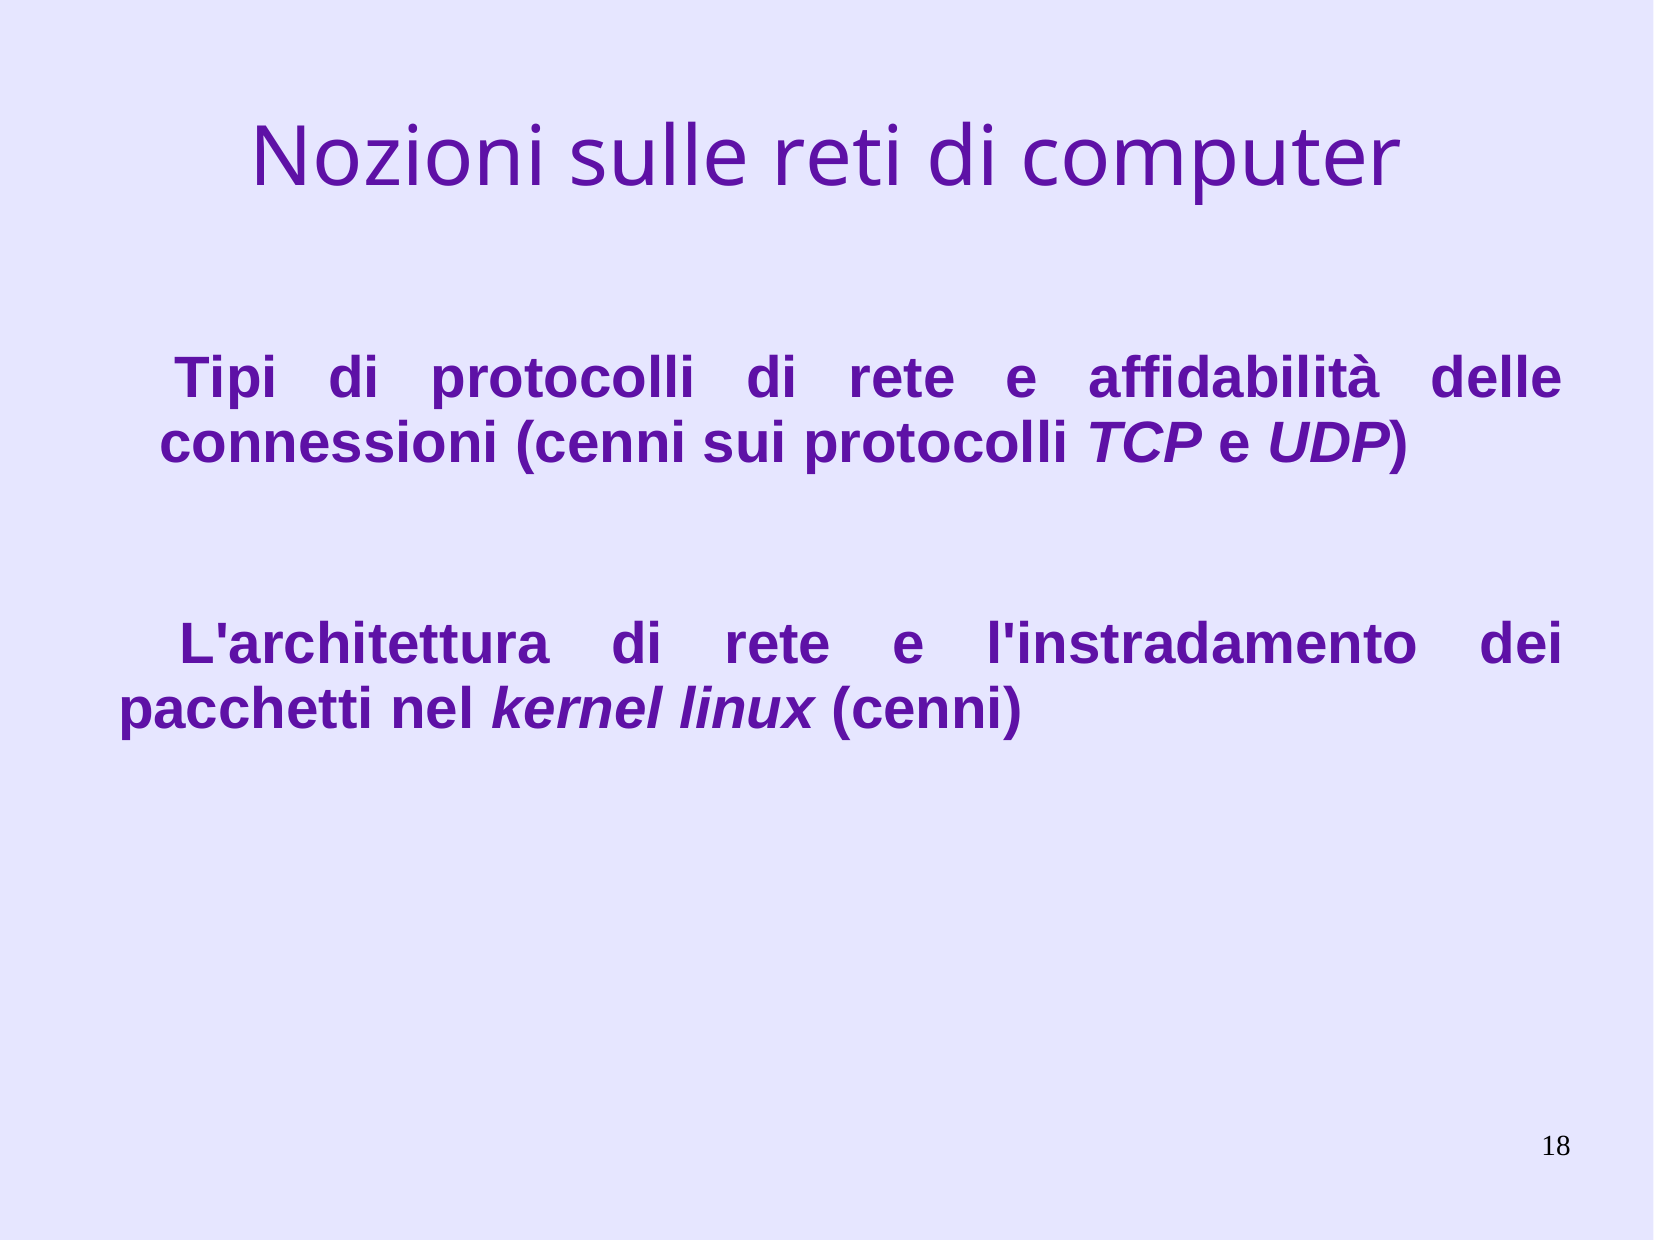

# Nozioni sulle reti di computer
 Tipi di protocolli di rete e affidabilità delle connessioni (cenni sui protocolli TCP e UDP)
 L'architettura di rete e l'instradamento dei pacchetti nel kernel linux (cenni)
18